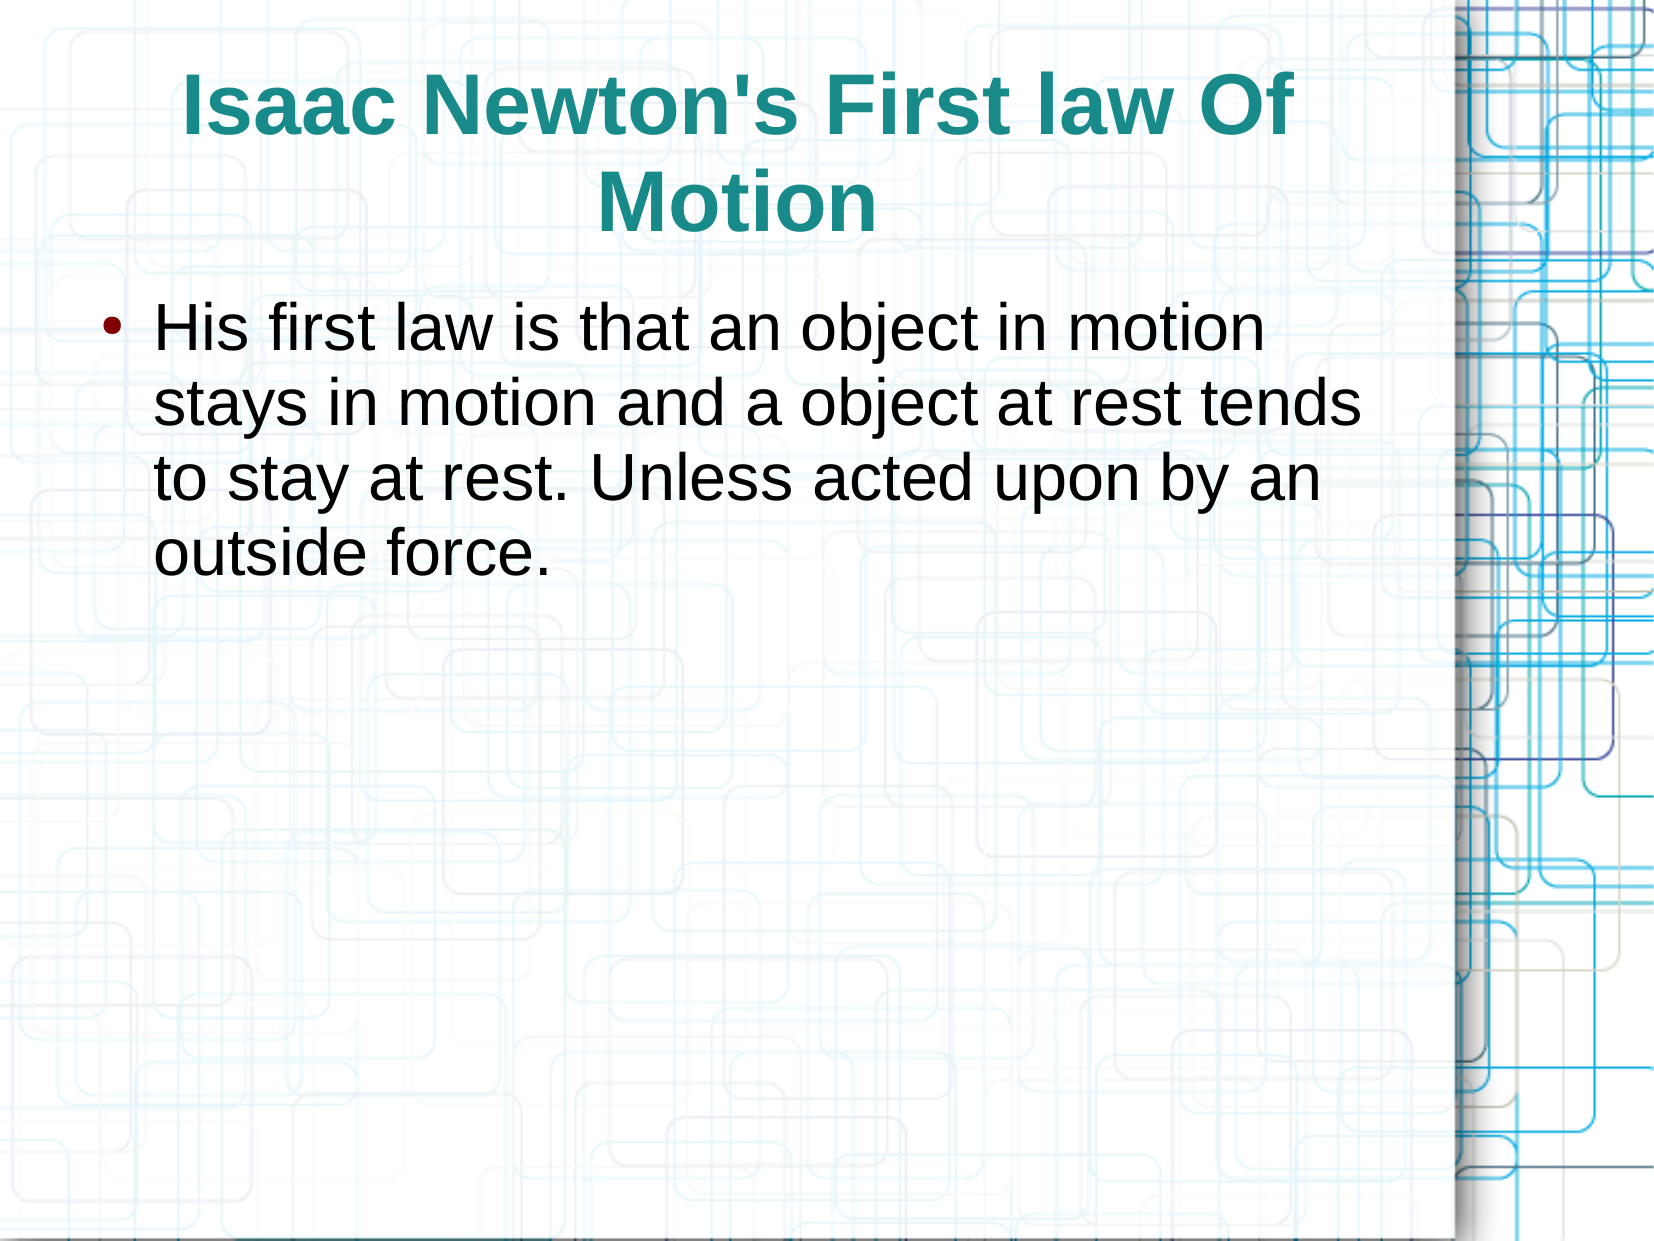

# Isaac Newton's First law Of Motion
His first law is that an object in motion stays in motion and a object at rest tends to stay at rest. Unless acted upon by an outside force.